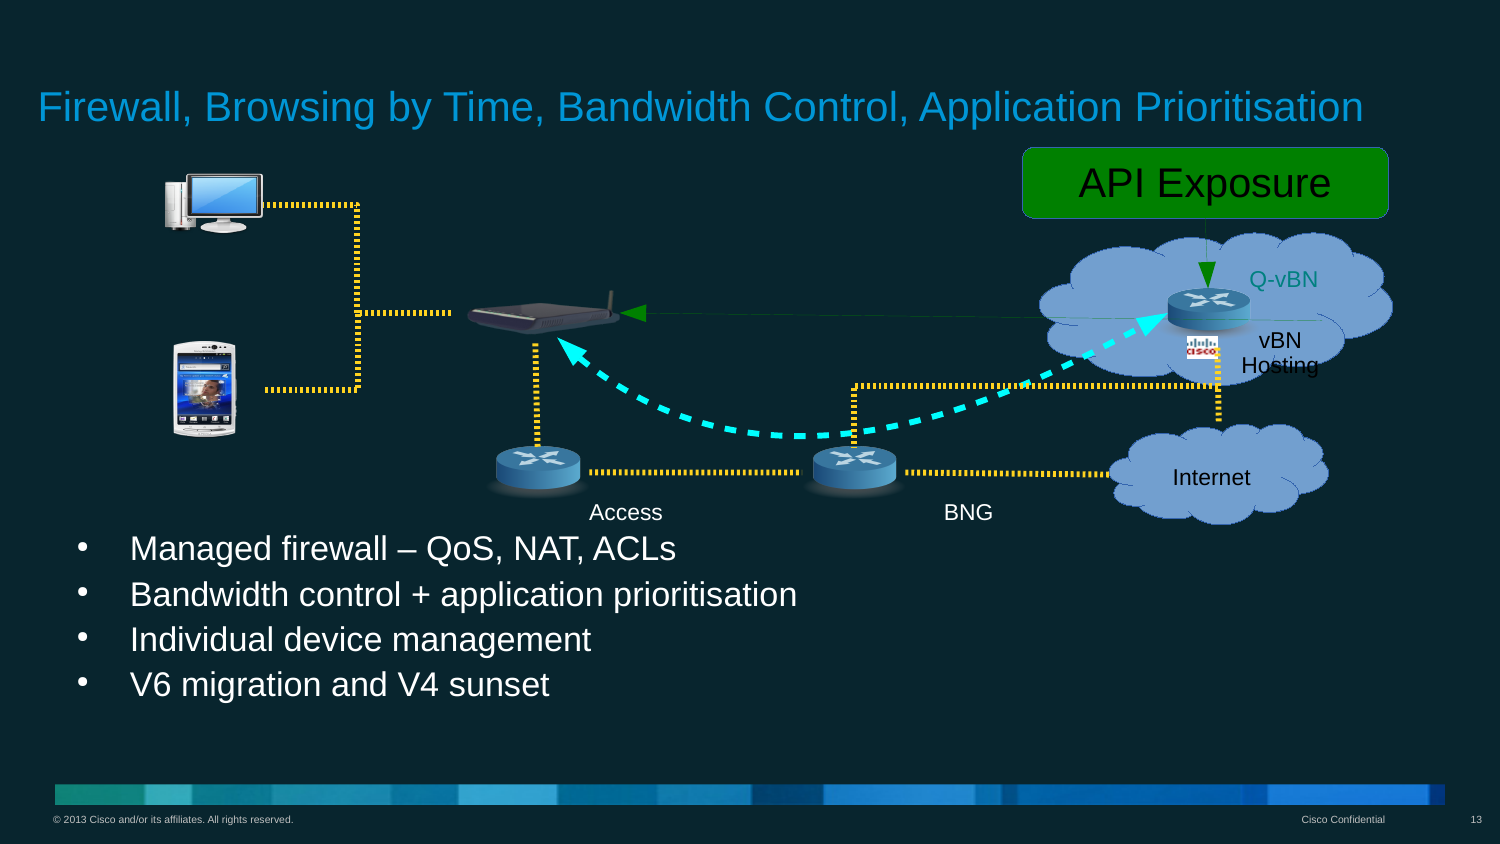

# Firewall, Browsing by Time, Bandwidth Control, Application Prioritisation
API Exposure
Q-vBN
vBN
Hosting
Internet
Access
BNG
Managed firewall – QoS, NAT, ACLs
Bandwidth control + application prioritisation
Individual device management
V6 migration and V4 sunset